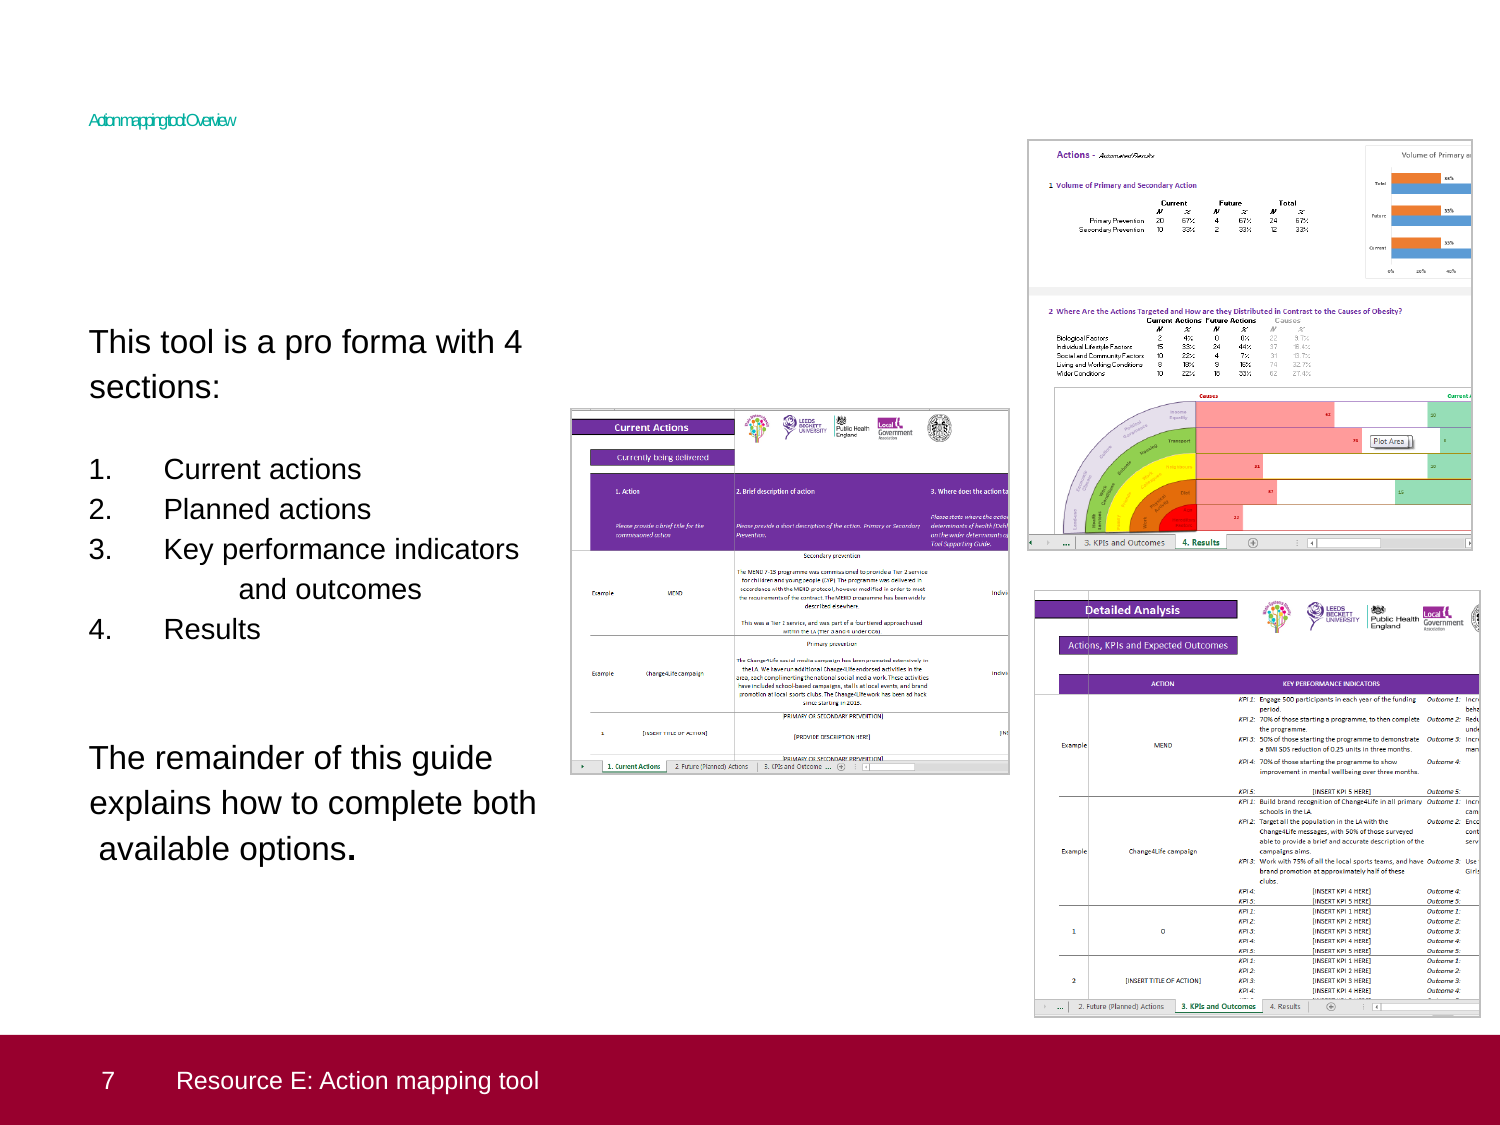

# Action mapping tool: Overview
This tool is a pro forma with 4 sections:
Current actions
Planned actions
Key performance indicators and outcomes
Results
The remainder of this guide explains how to complete both available options.
 7
Resource E: Action mapping tool